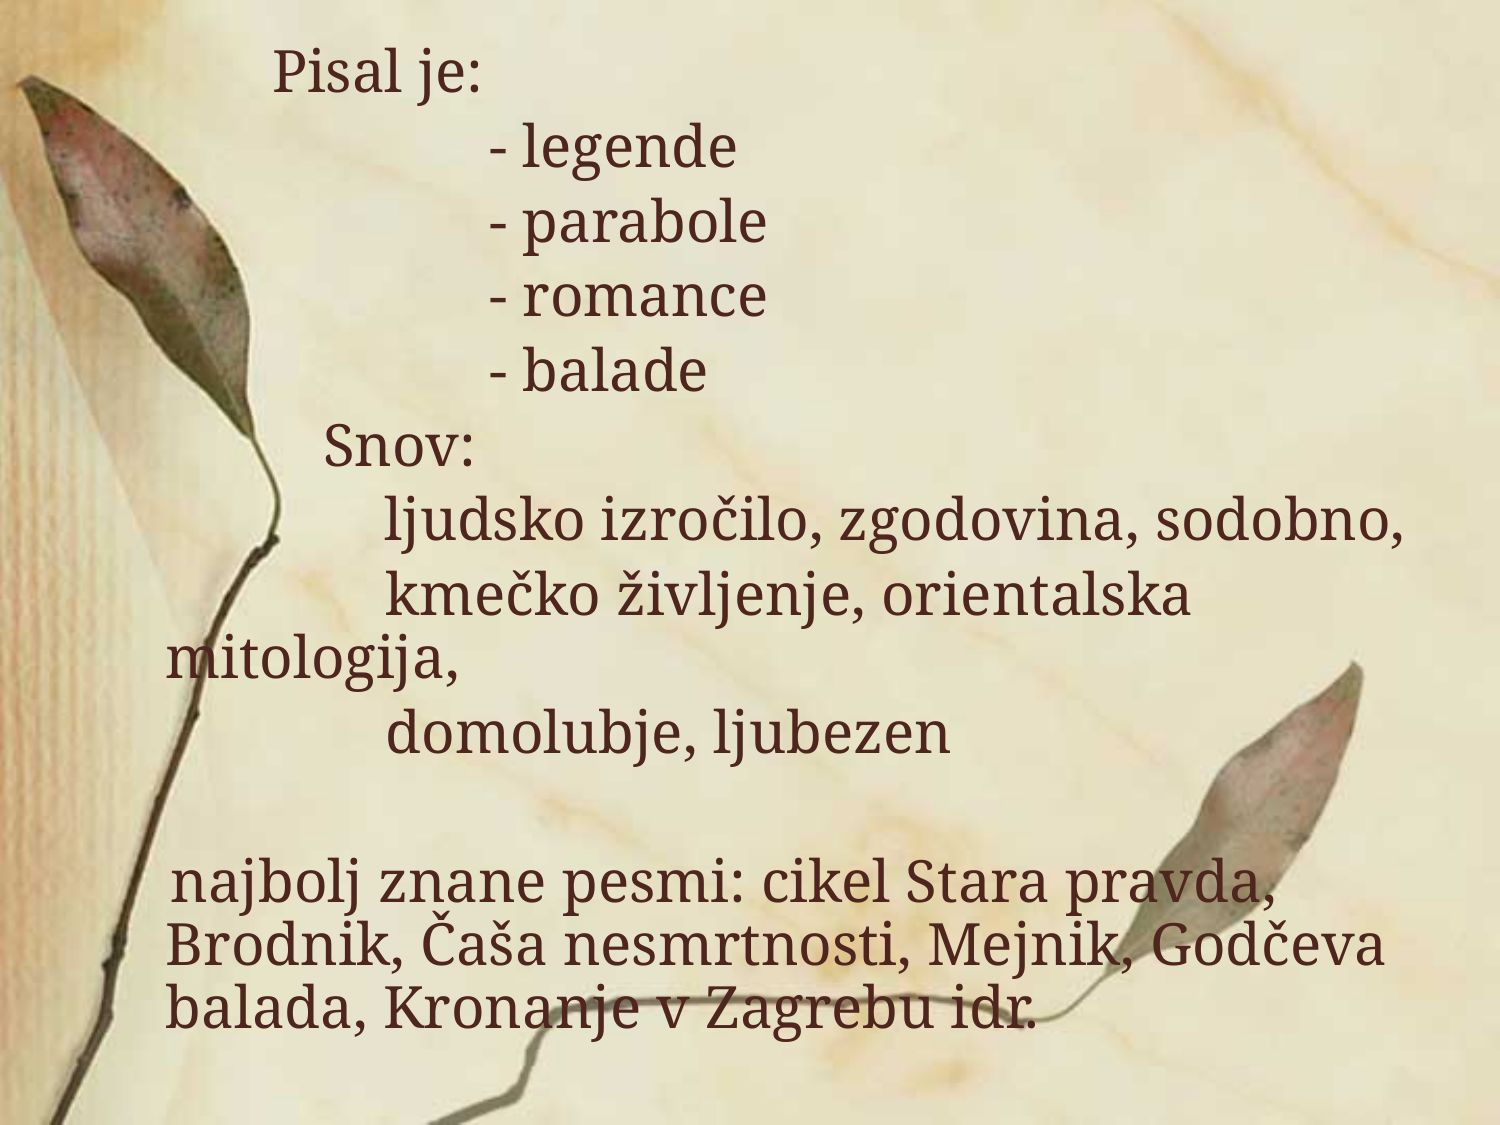

# Pisal je:
 - legende
 - parabole
 - romance
 - balade
 Snov:
 ljudsko izročilo, zgodovina, sodobno,
 kmečko življenje, orientalska mitologija,
 domolubje, ljubezen
 najbolj znane pesmi: cikel Stara pravda, Brodnik, Čaša nesmrtnosti, Mejnik, Godčeva balada, Kronanje v Zagrebu idr.